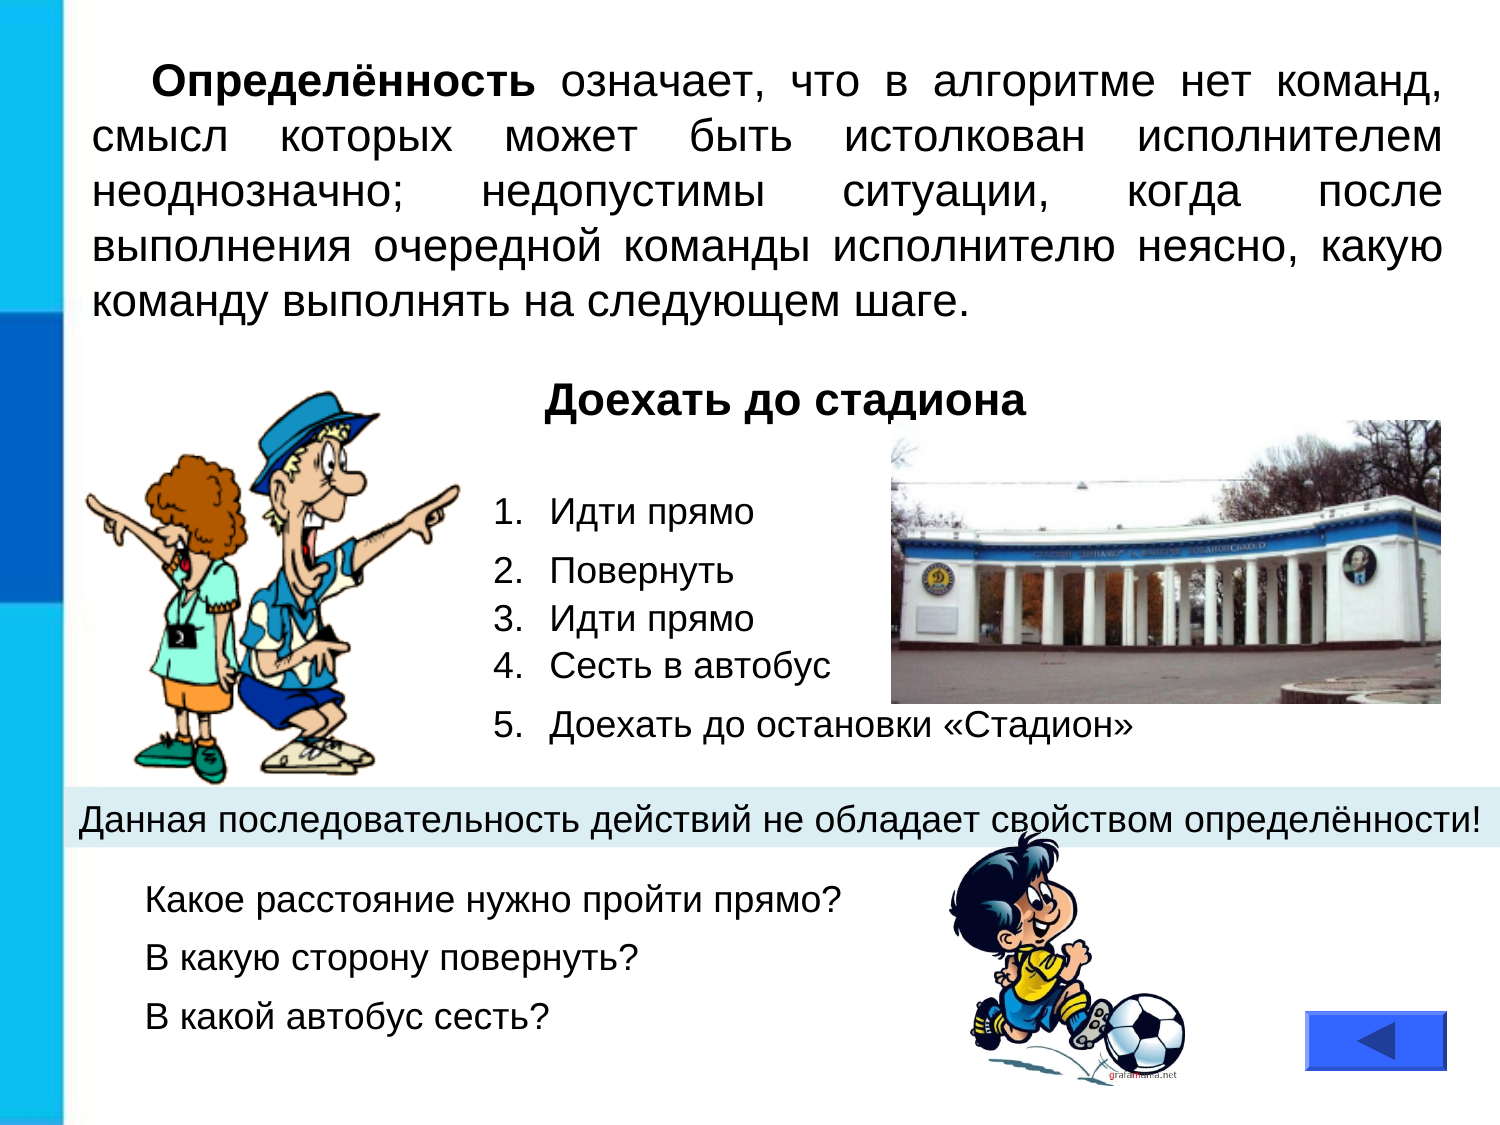

Определённость означает, что в алгоритме нет команд, смысл которых может быть истолкован исполнителем неоднозначно; недопустимы ситуации, когда после выполнения очередной команды исполнителю неясно, какую команду выполнять на следующем шаге.
Доехать до стадиона
Идти прямо
Повернуть
Идти прямо
Сесть в автобус
Доехать до остановки «Стадион»
Данная последовательность действий не обладает свойством определённости!
Какое расстояние нужно пройти прямо?
В какую сторону повернуть?
В какой автобус сесть?